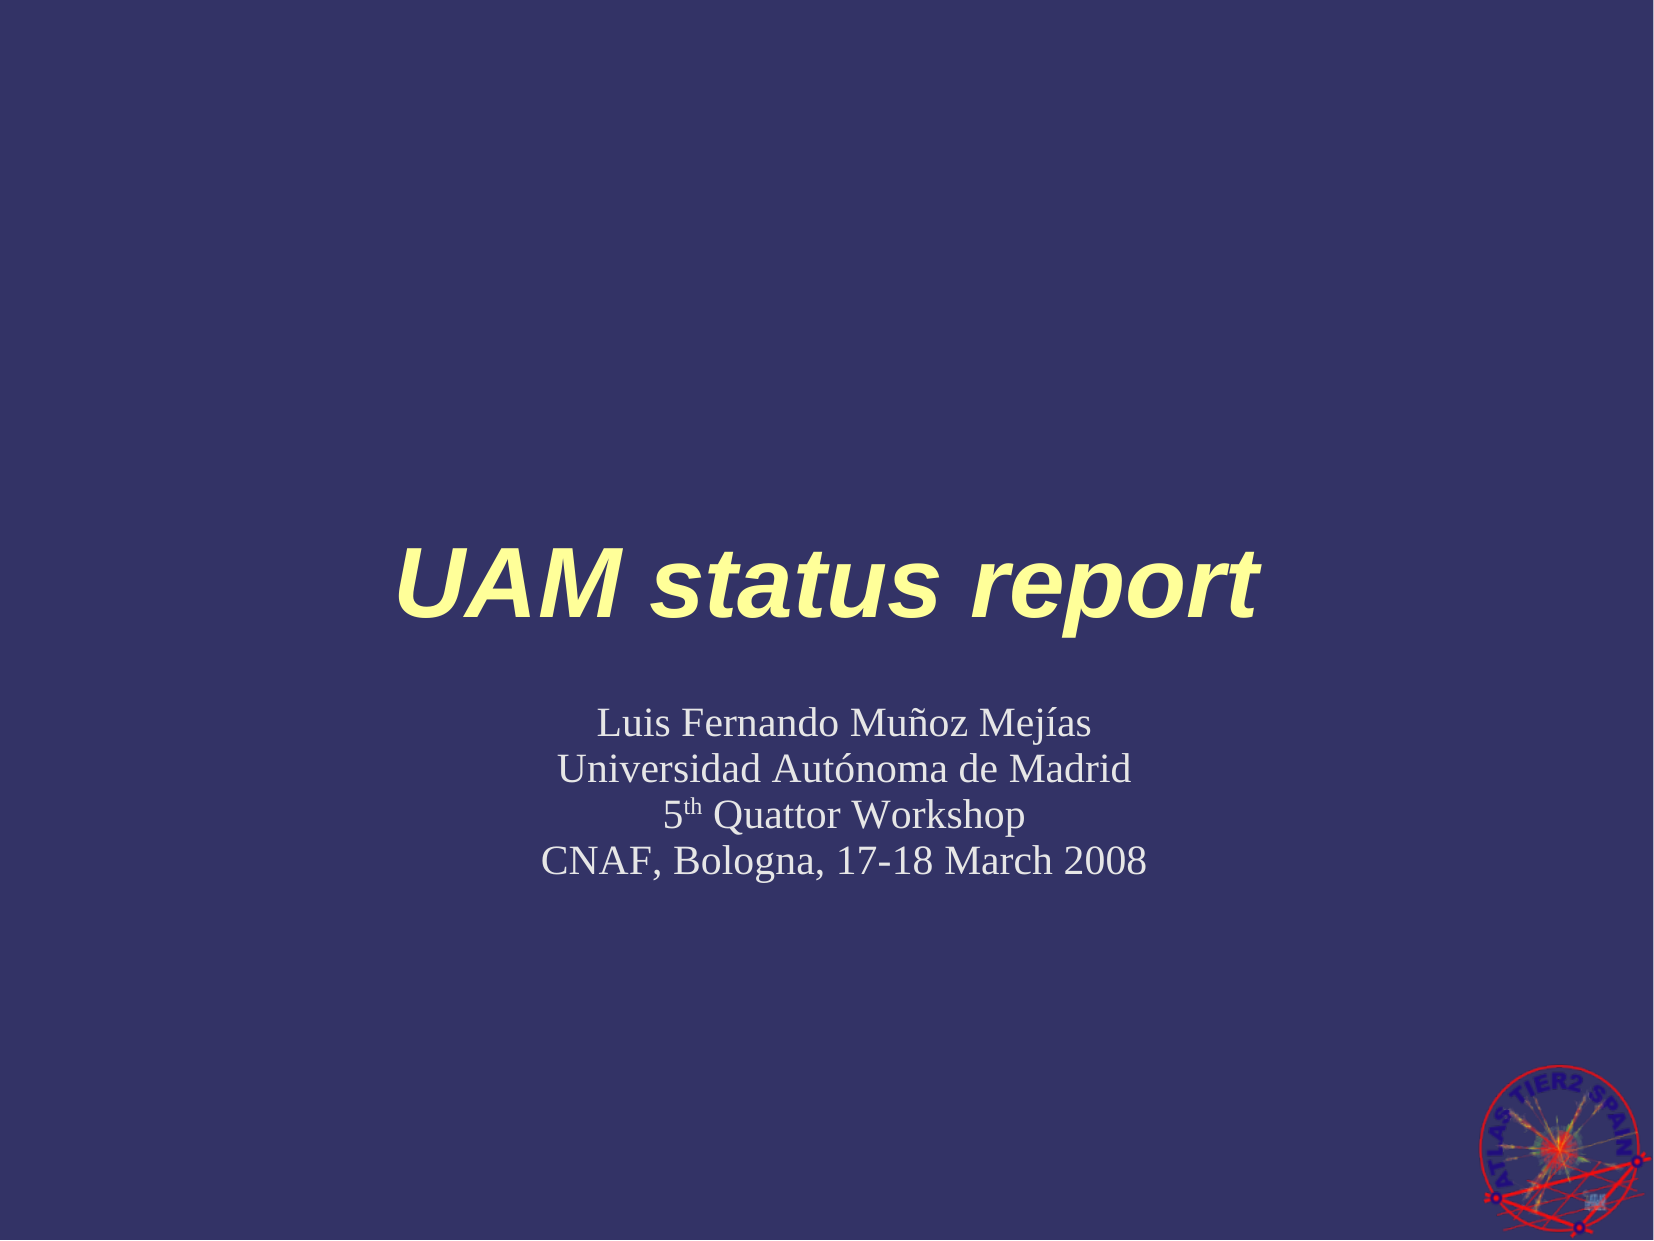

# UAM status report
Luis Fernando Muñoz Mejías
Universidad Autónoma de Madrid
5th Quattor Workshop
CNAF, Bologna, 17-18 March 2008